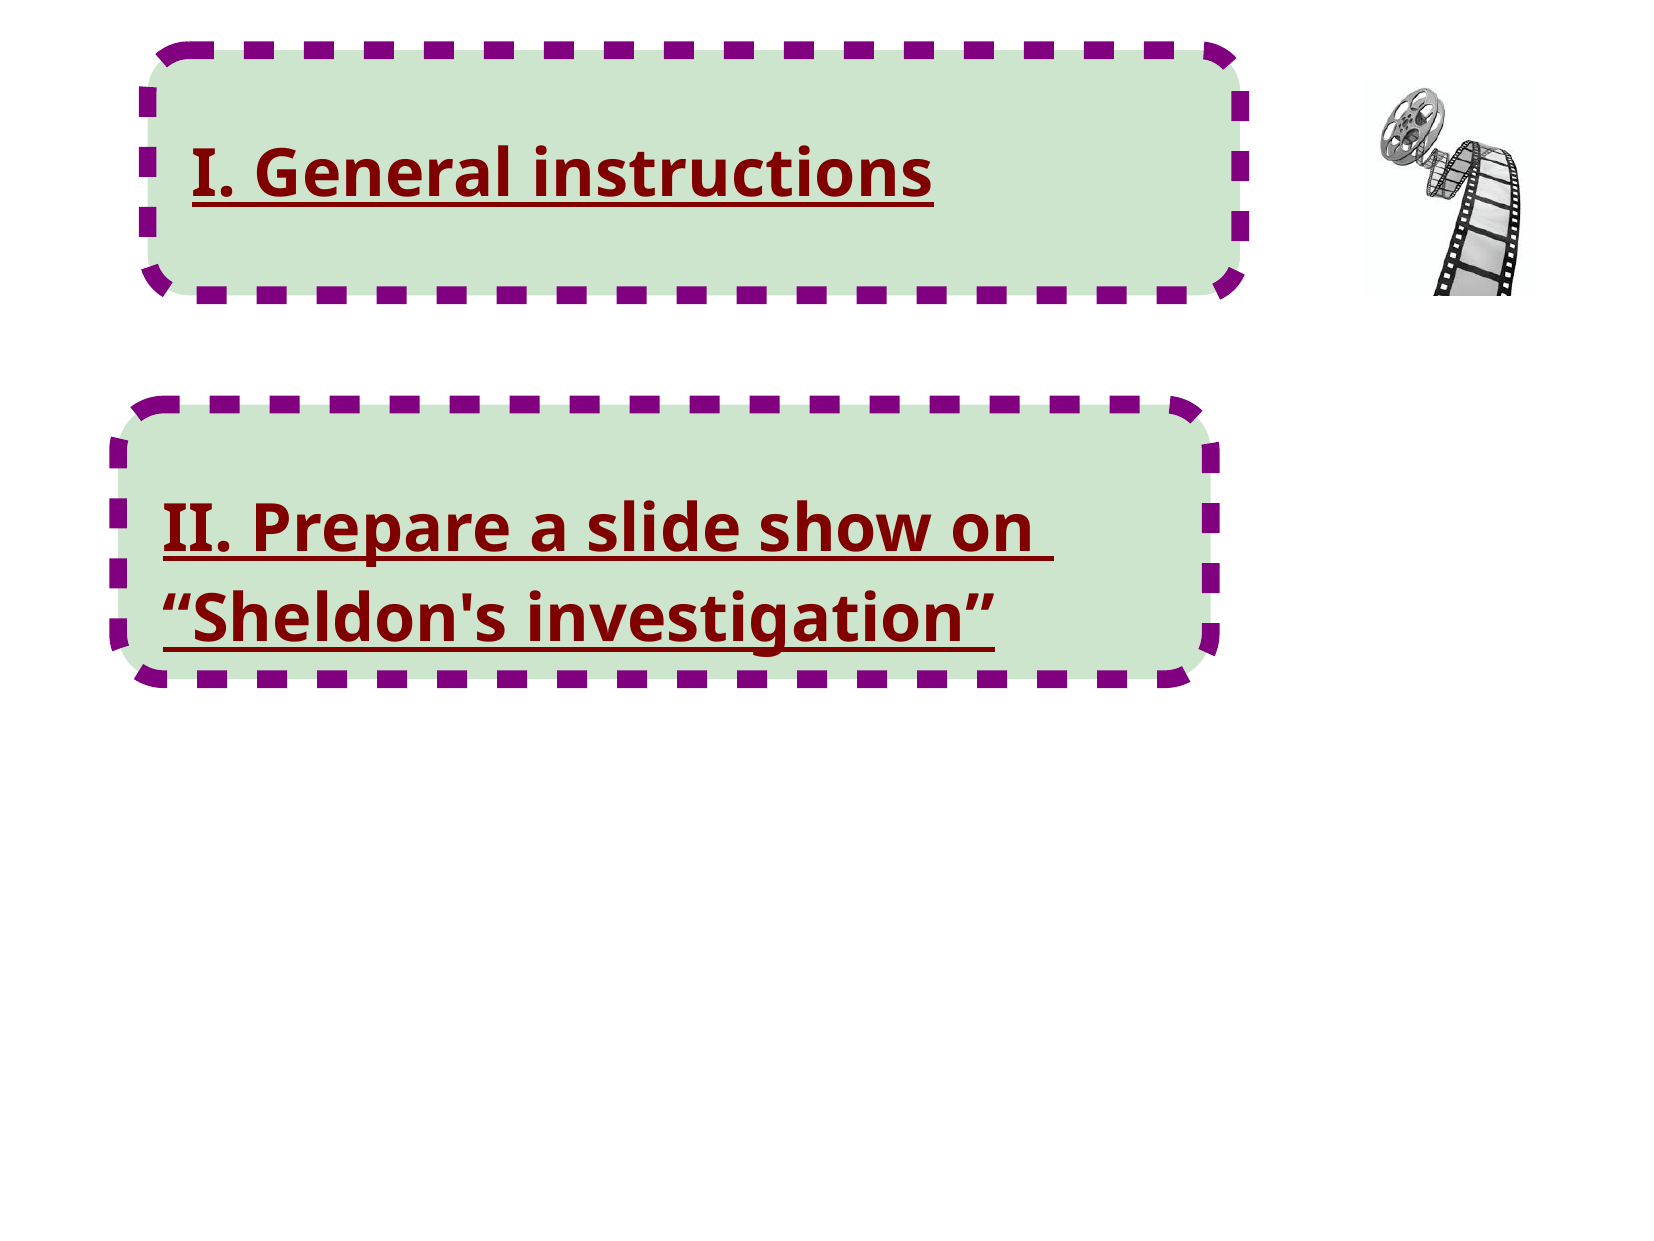

I. General instructions
II. Prepare a slide show on
“Sheldon's investigation”